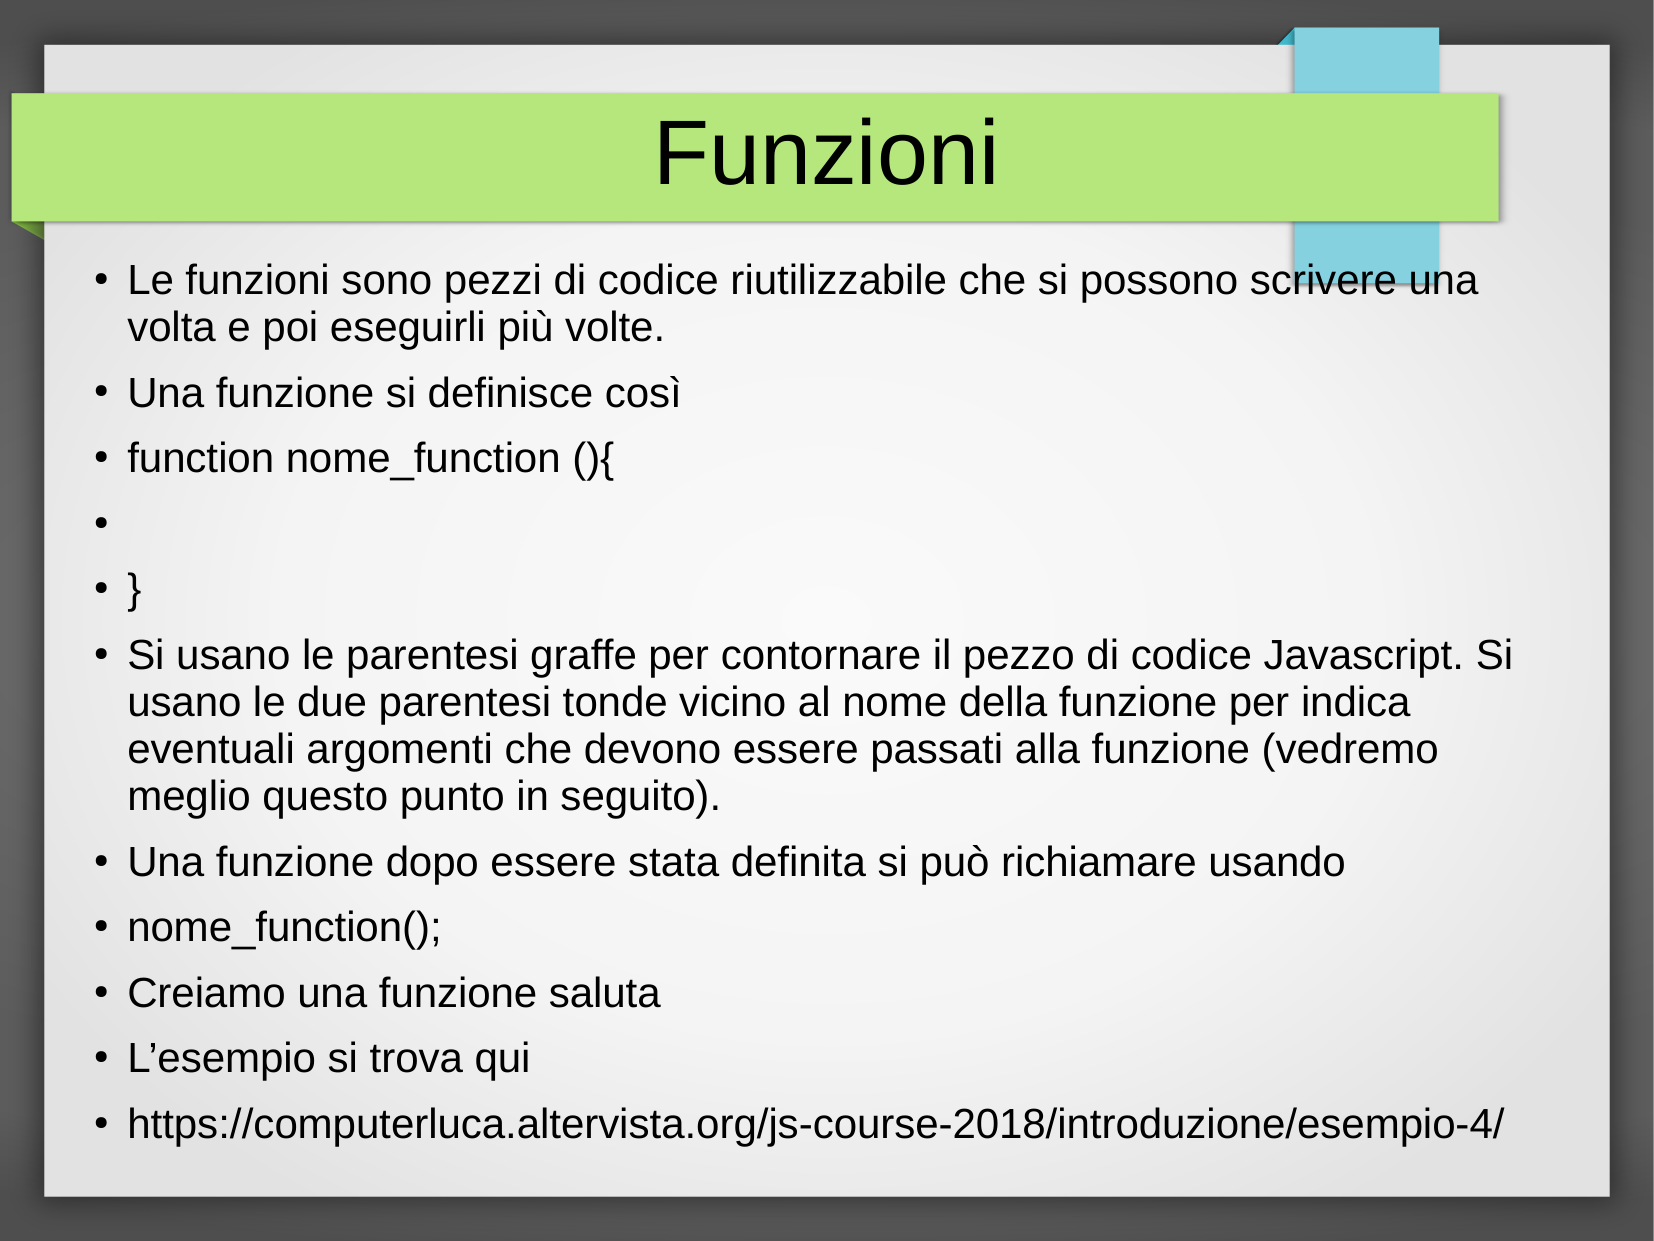

# Funzioni
Le funzioni sono pezzi di codice riutilizzabile che si possono scrivere una volta e poi eseguirli più volte.
Una funzione si definisce così
function nome_function (){
}
Si usano le parentesi graffe per contornare il pezzo di codice Javascript. Si usano le due parentesi tonde vicino al nome della funzione per indica eventuali argomenti che devono essere passati alla funzione (vedremo meglio questo punto in seguito).
Una funzione dopo essere stata definita si può richiamare usando
nome_function();
Creiamo una funzione saluta
L’esempio si trova qui
https://computerluca.altervista.org/js-course-2018/introduzione/esempio-4/